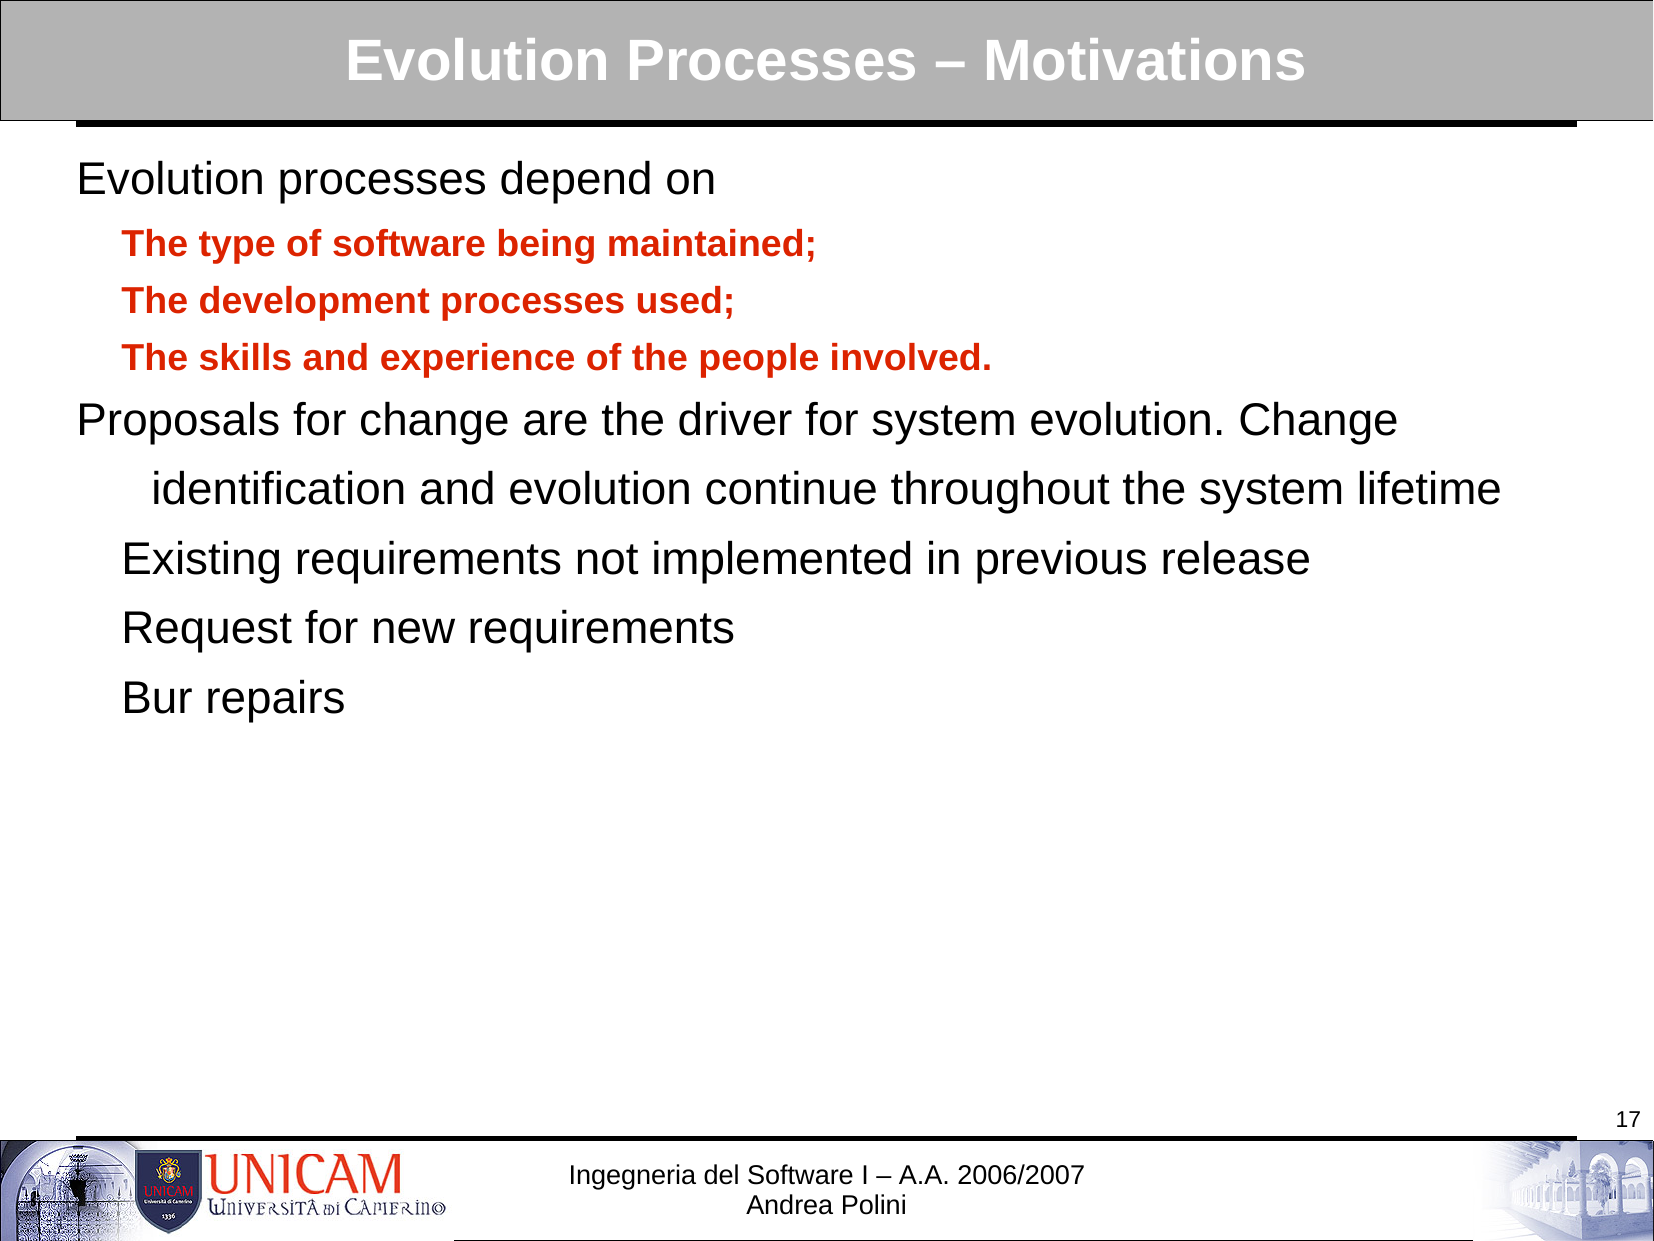

# Evolution Processes – Motivations
Evolution processes depend on
The type of software being maintained;
The development processes used;
The skills and experience of the people involved.
Proposals for change are the driver for system evolution. Change identification and evolution continue throughout the system lifetime
Existing requirements not implemented in previous release
Request for new requirements
Bur repairs
17